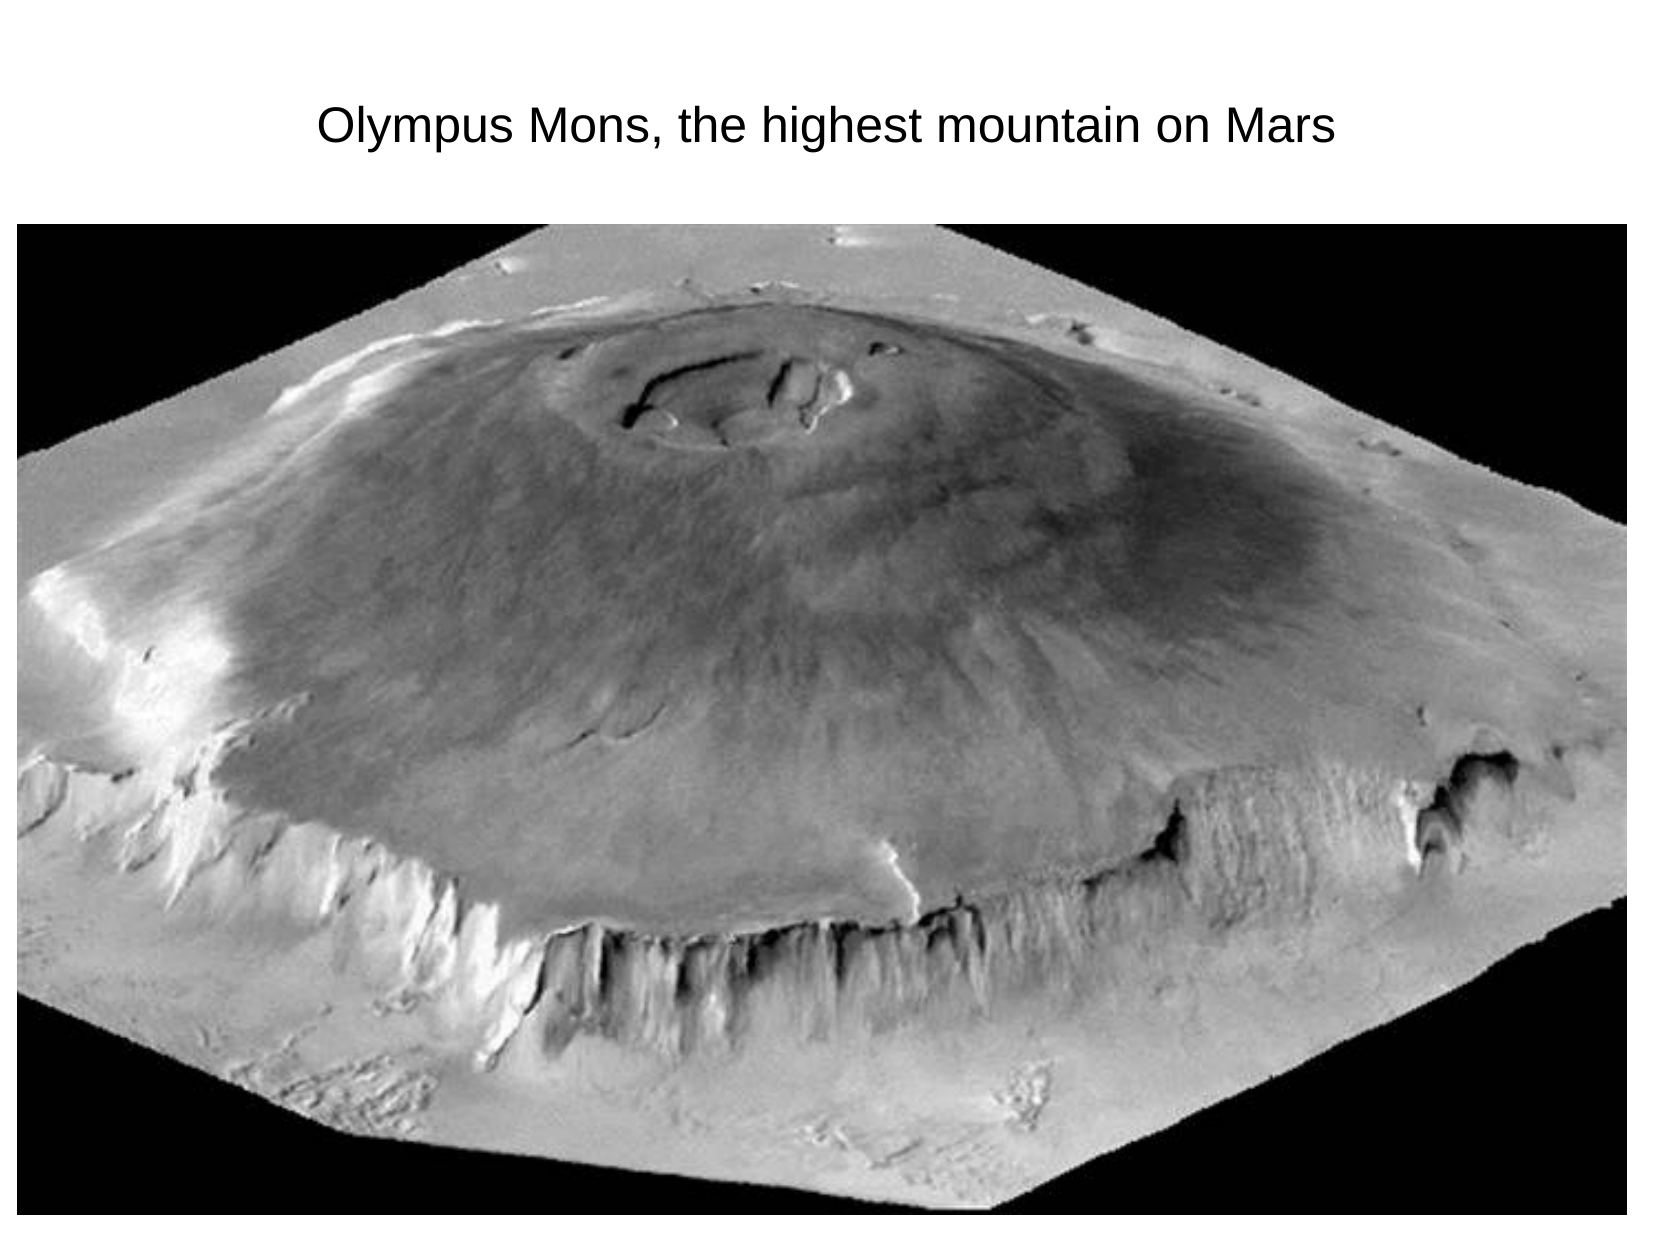

Olympus Mons, the highest mountain on Mars